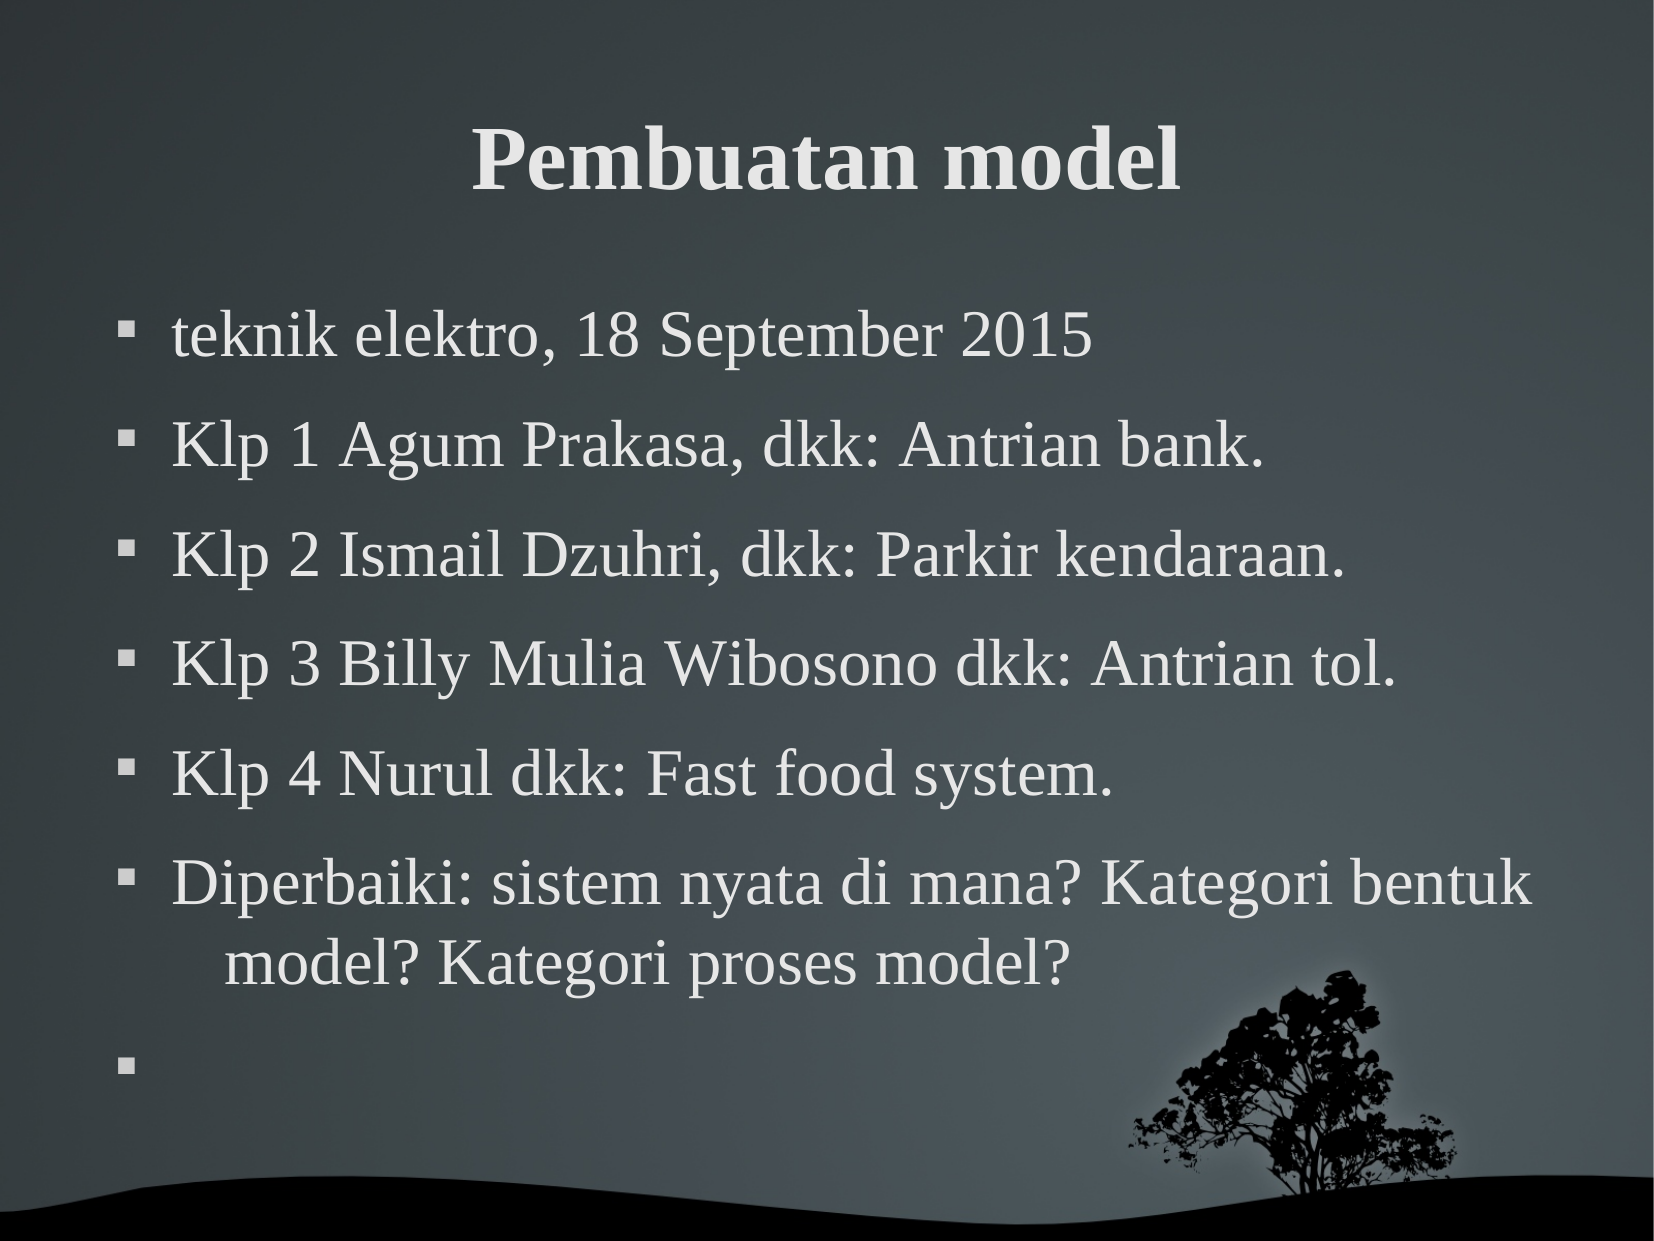

# Pembuatan model
teknik elektro, 18 September 2015
Klp 1 Agum Prakasa, dkk: Antrian bank.
Klp 2 Ismail Dzuhri, dkk: Parkir kendaraan.
Klp 3 Billy Mulia Wibosono dkk: Antrian tol.
Klp 4 Nurul dkk: Fast food system.
Diperbaiki: sistem nyata di mana? Kategori bentuk model? Kategori proses model?